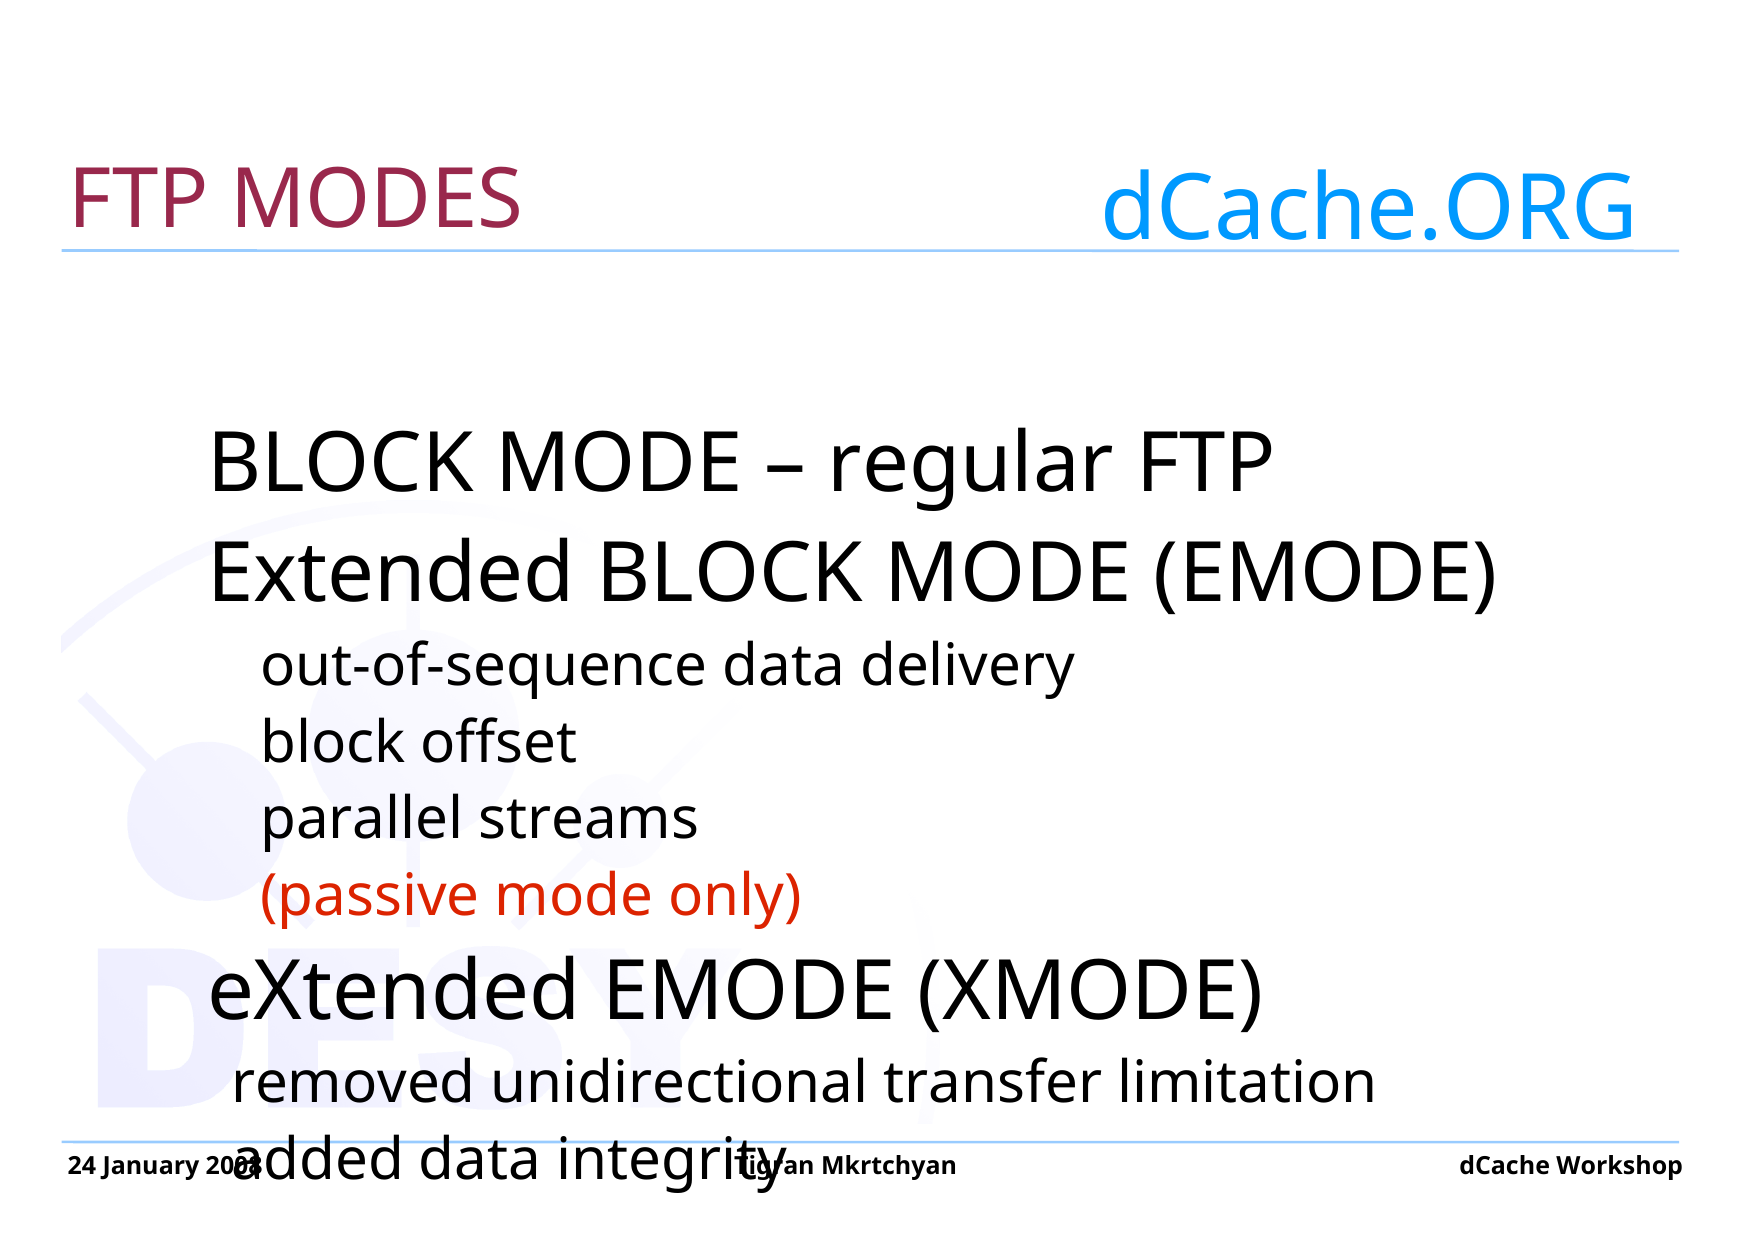

FTP MODES
 BLOCK MODE – regular FTP
 Extended BLOCK MODE (EMODE)
 	out-of-sequence data delivery
	block offset
	parallel streams
	(passive mode only)
 eXtended EMODE (XMODE)
 removed unidirectional transfer limitation
 added data integrity